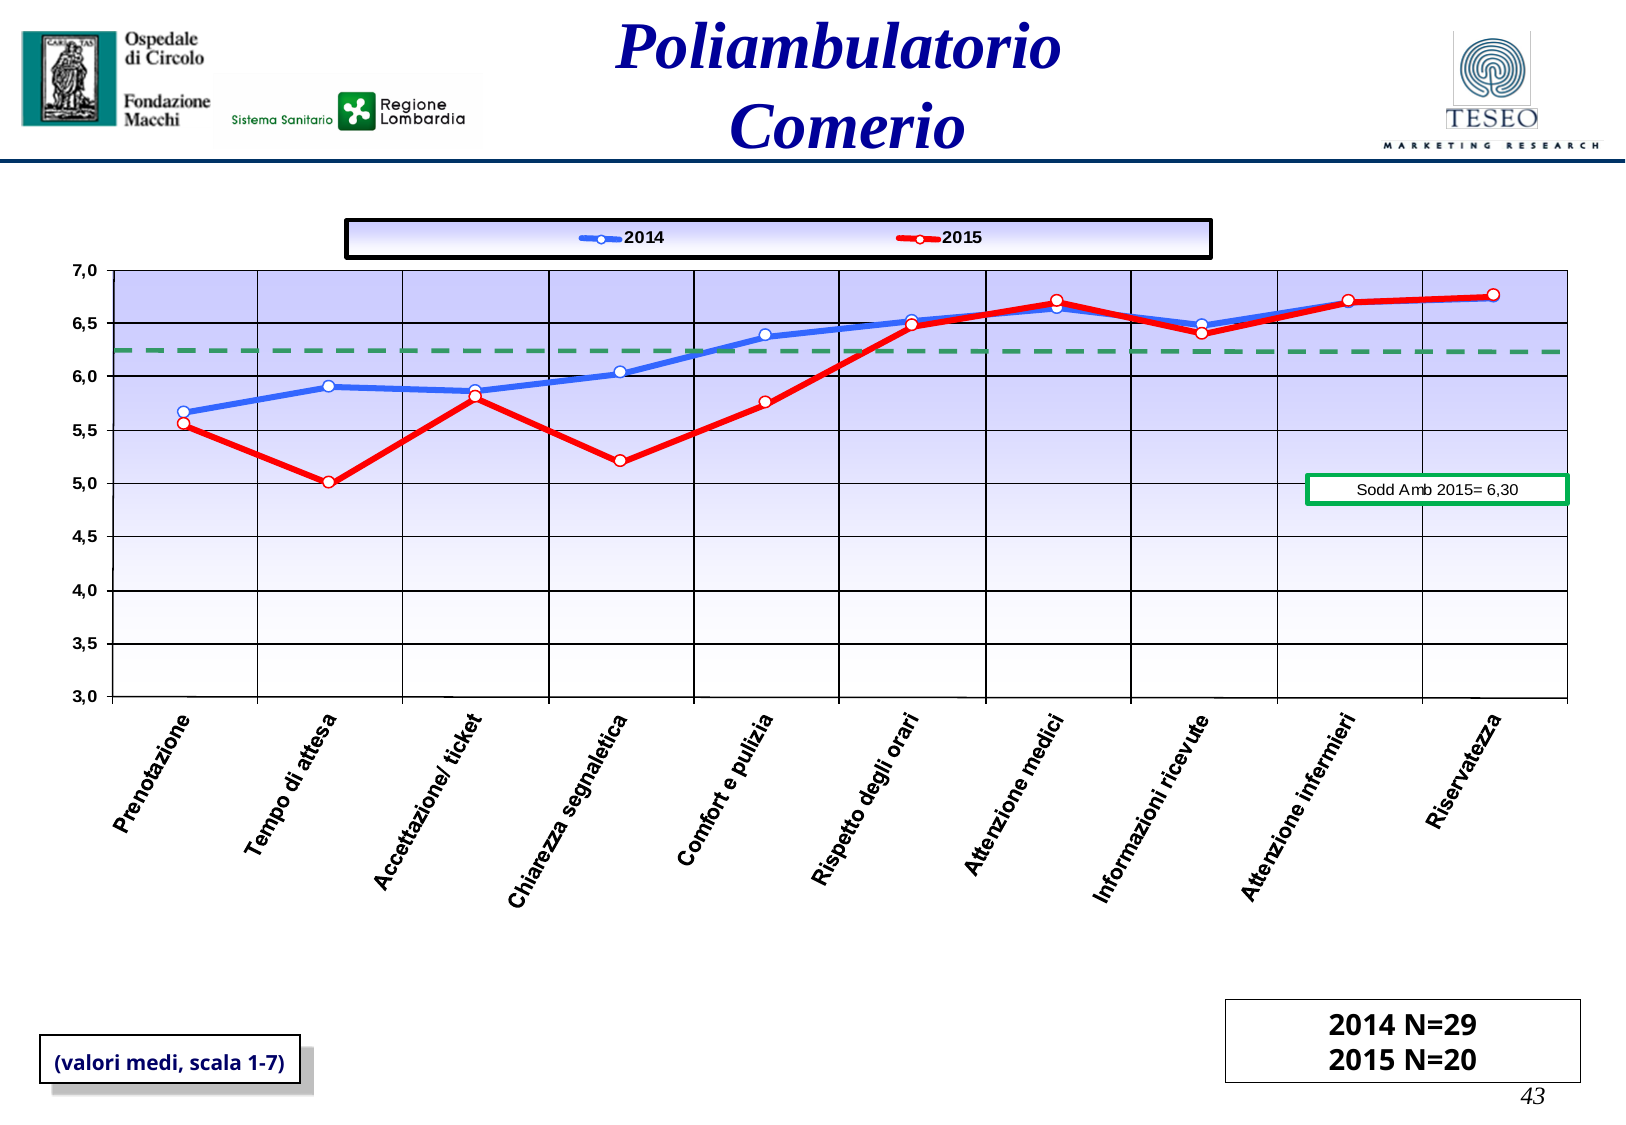

Poliambulatorio
Comerio
2014 N=29
2015 N=20
(valori medi, scala 1-7)